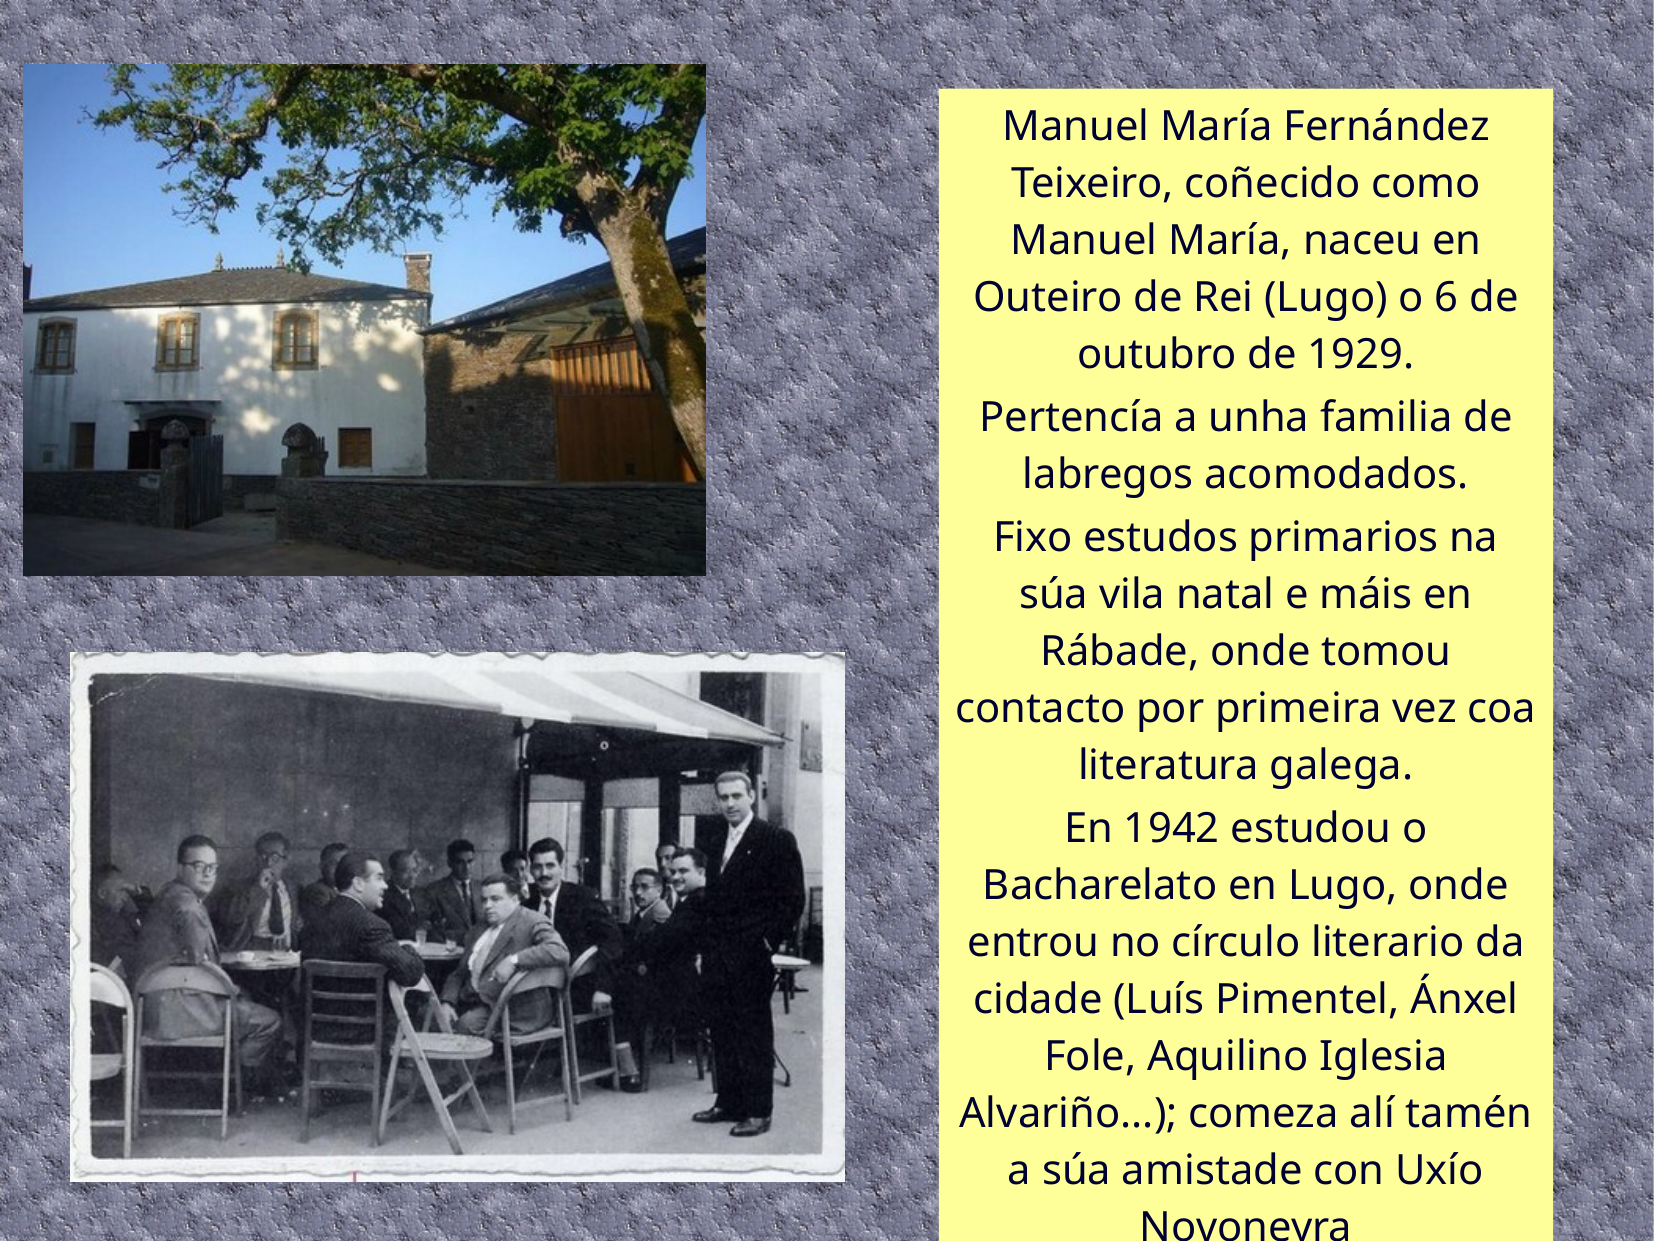

Manuel María Fernández Teixeiro, coñecido como Manuel María, naceu en Outeiro de Rei (Lugo) o 6 de outubro de 1929.
Pertencía a unha familia de labregos acomodados.
Fixo estudos primarios na súa vila natal e máis en Rábade, onde tomou contacto por primeira vez coa literatura galega.
En 1942 estudou o Bacharelato en Lugo, onde entrou no círculo literario da cidade (Luís Pimentel, Ánxel Fole, Aquilino Iglesia Alvariño...); comeza alí tamén a súa amistade con Uxío Novoneyra